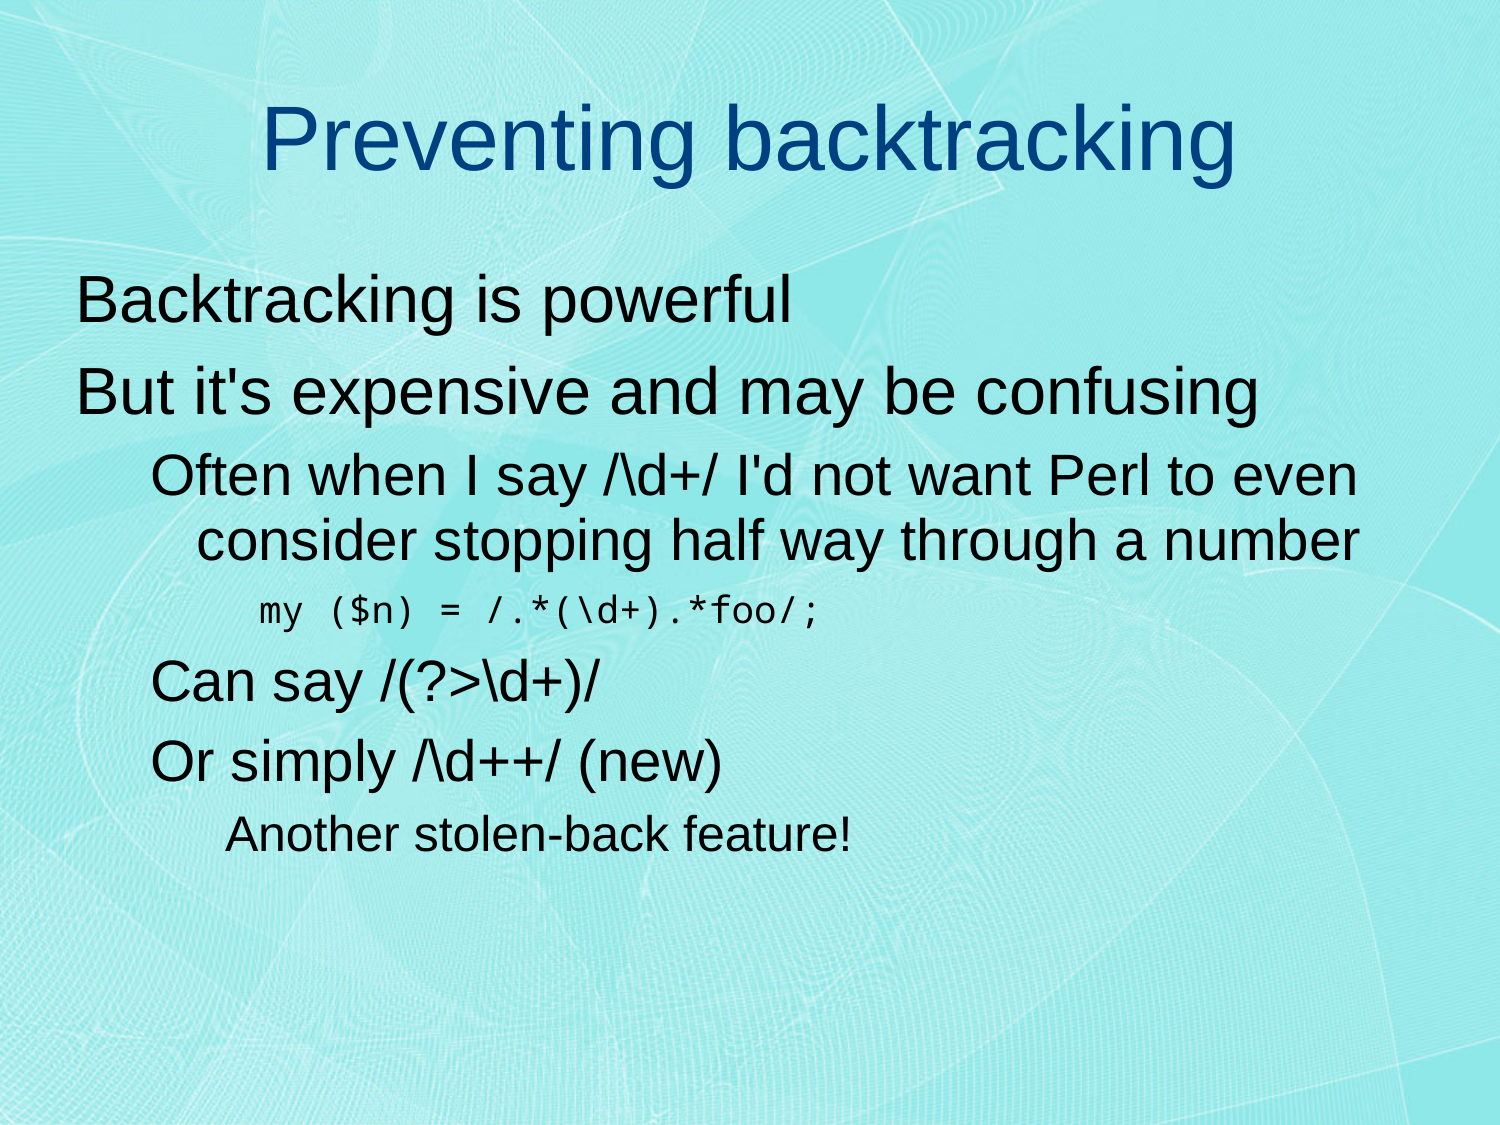

# Preventing backtracking
Backtracking is powerful
But it's expensive and may be confusing
Often when I say /\d+/ I'd not want Perl to even consider stopping half way through a number
my ($n) = /.*(\d+).*foo/;
Can say /(?>\d+)/
Or simply /\d++/ (new)
Another stolen-back feature!